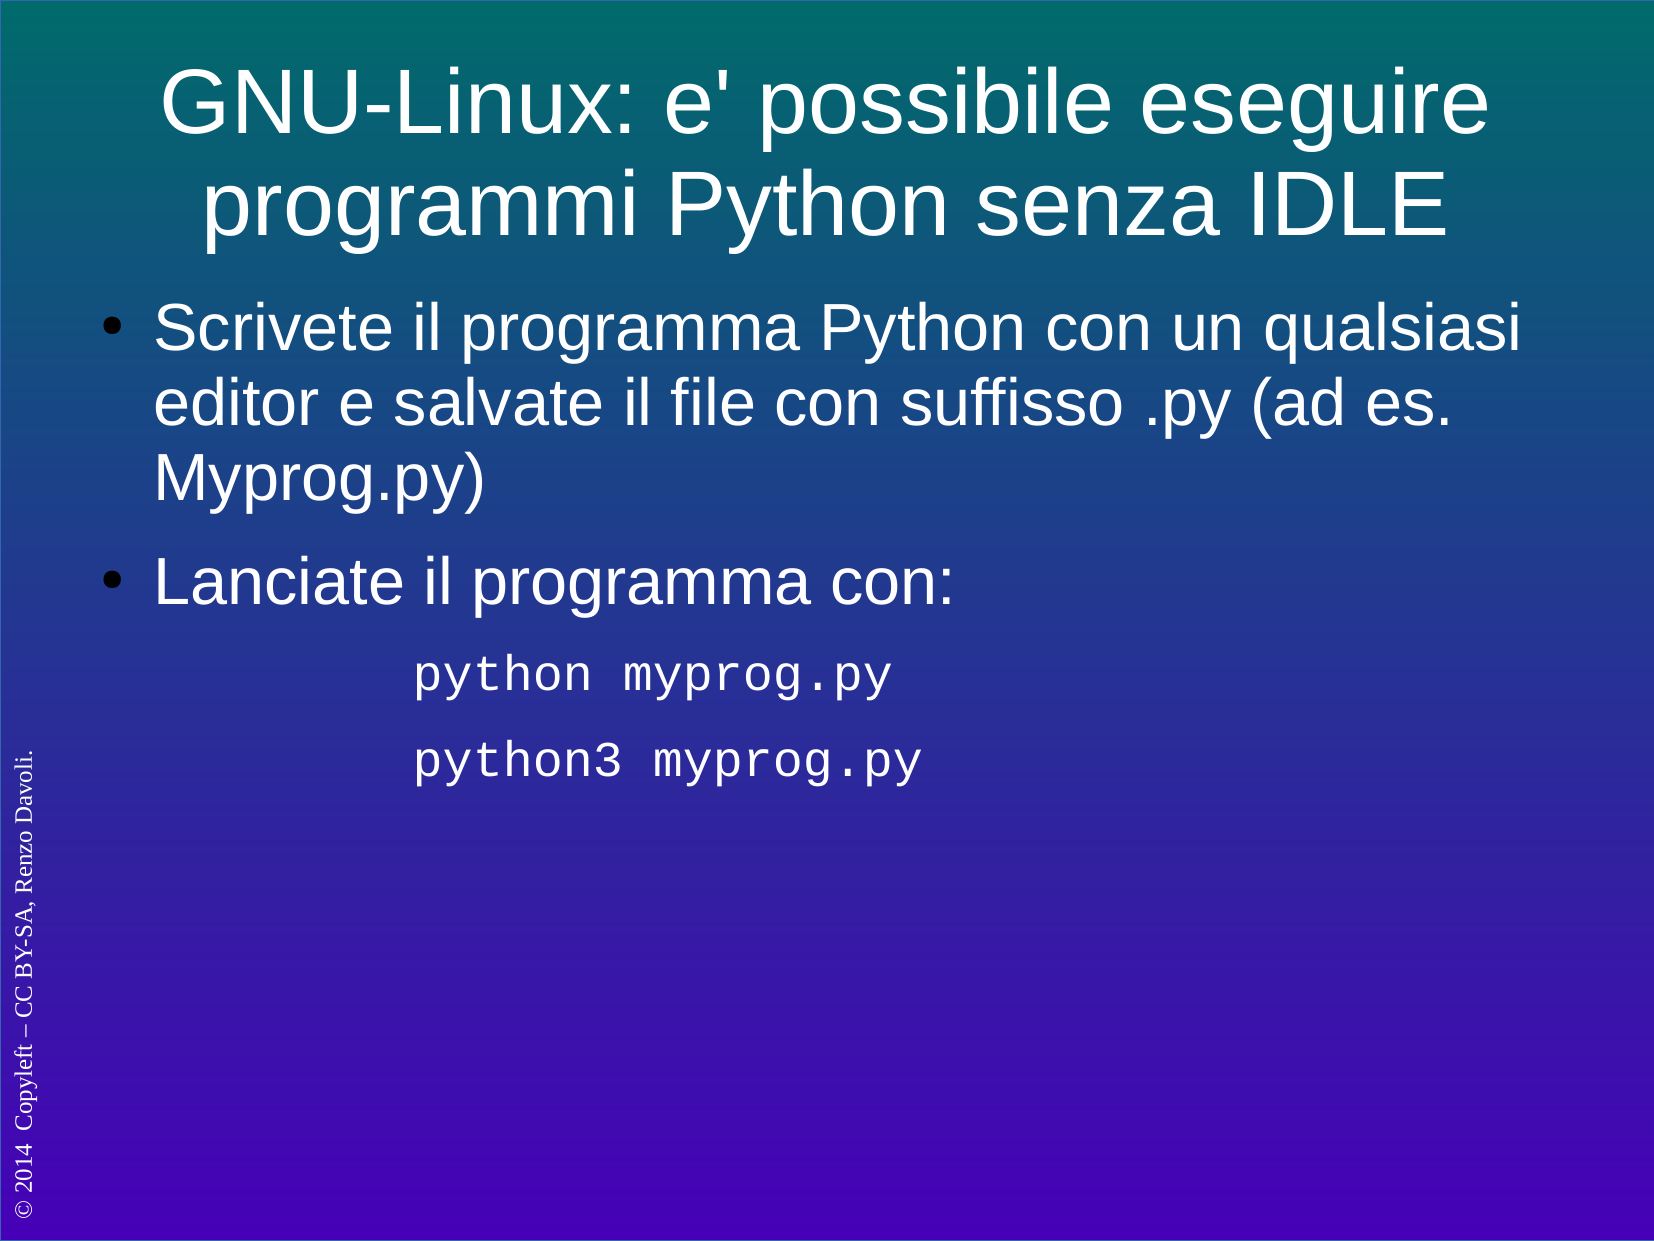

# GNU-Linux: e' possibile eseguire programmi Python senza IDLE
Scrivete il programma Python con un qualsiasi editor e salvate il file con suffisso .py (ad es. Myprog.py)
Lanciate il programma con:
 python myprog.py
 python3 myprog.py